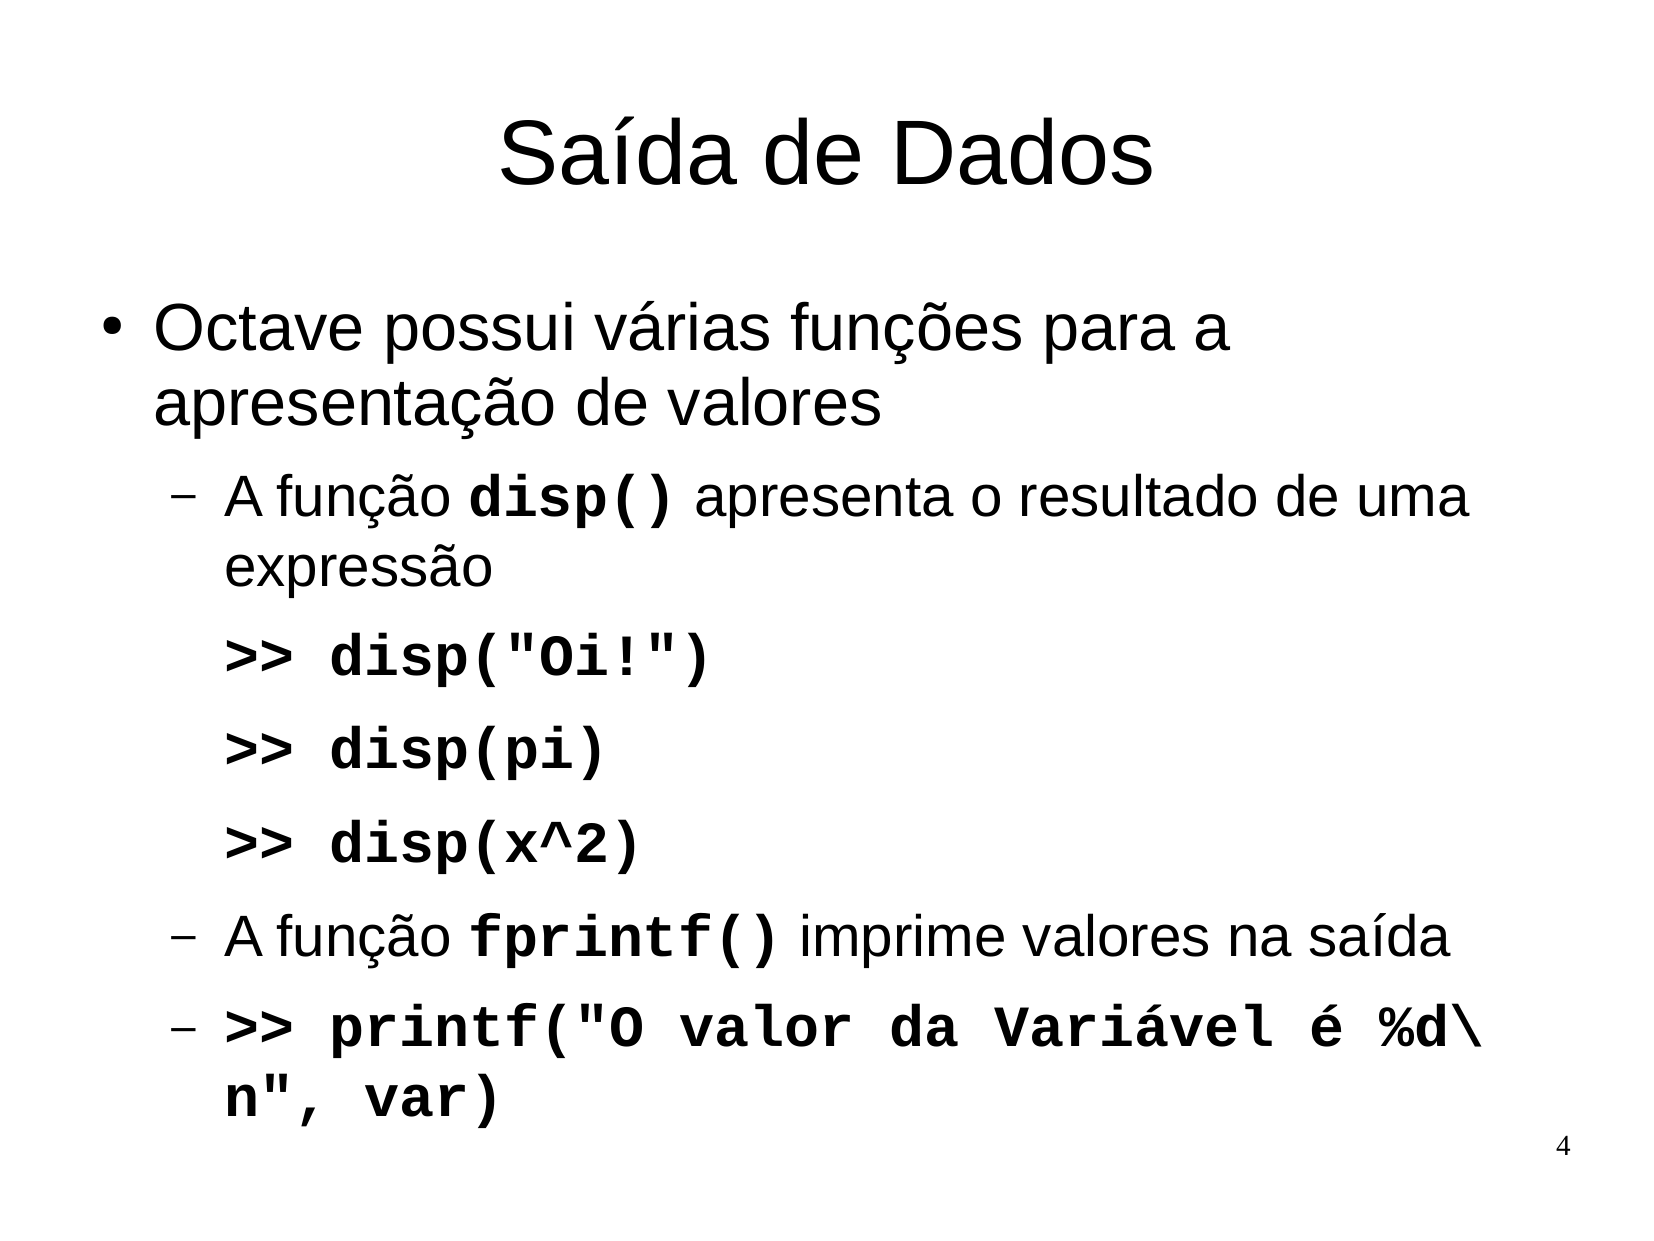

# Saída de Dados
Octave possui várias funções para a apresentação de valores
A função disp() apresenta o resultado de uma expressão
>> disp("Oi!")
>> disp(pi)
>> disp(x^2)
A função fprintf() imprime valores na saída
>> printf("O valor da Variável é %d\n", var)
4